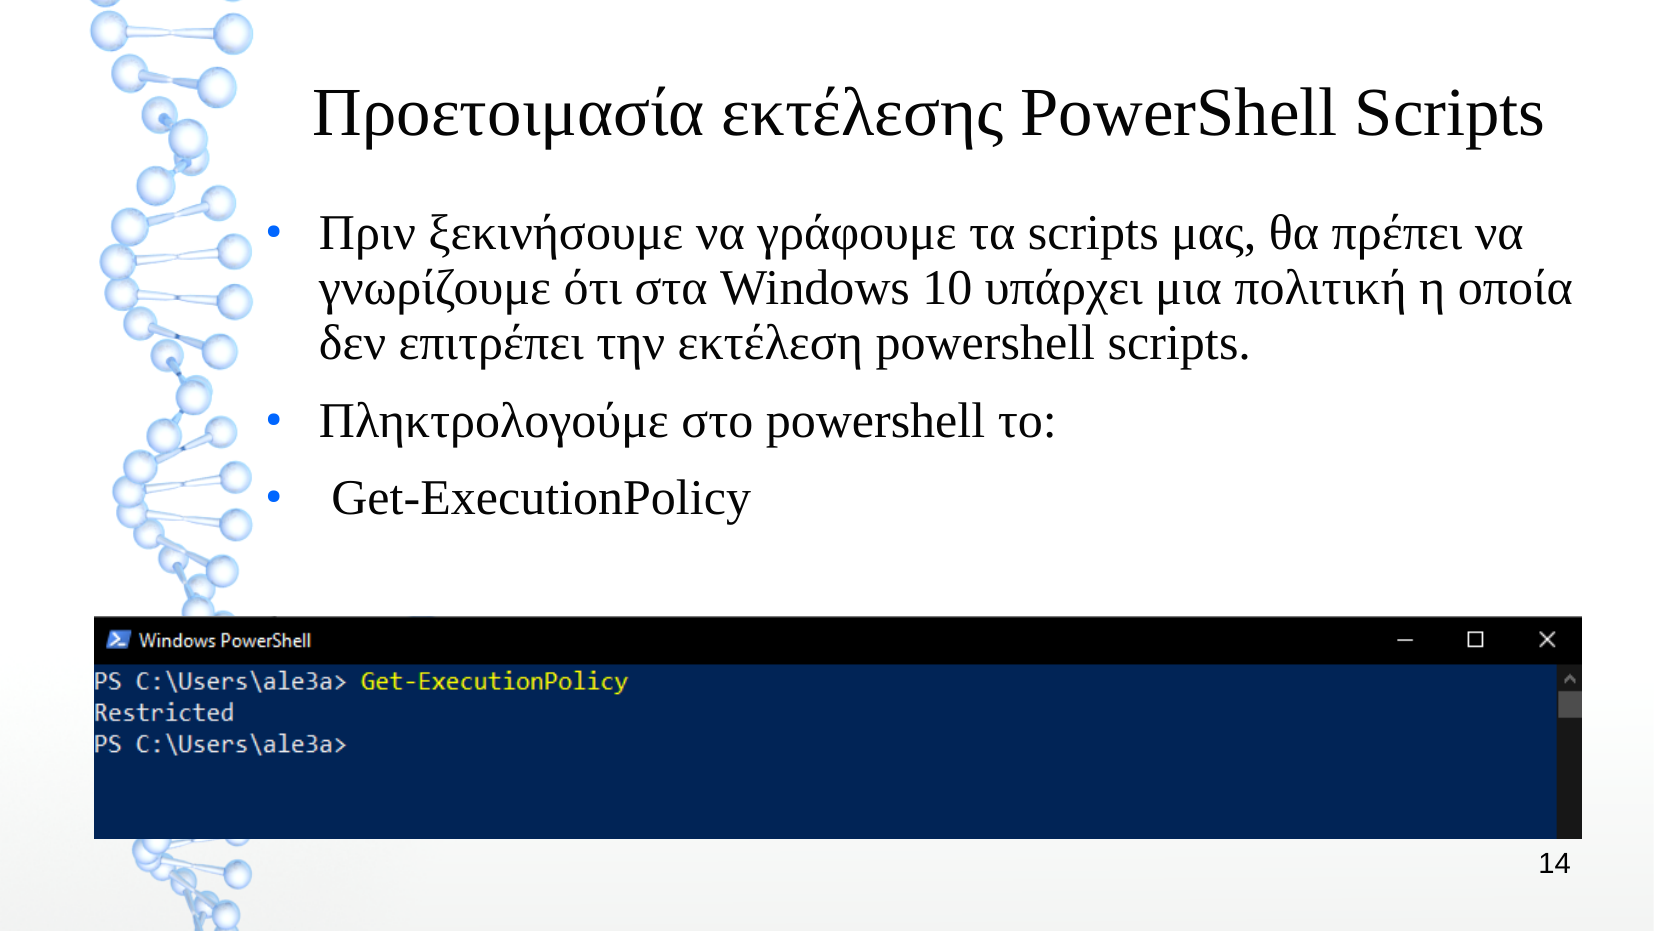

# Προετοιμασία εκτέλεσης PowerShell Scripts
Πριν ξεκινήσουμε να γράφουμε τα scripts μας, θα πρέπει να γνωρίζουμε ότι στα Windows 10 υπάρχει μια πολιτική η οποία δεν επιτρέπει την εκτέλεση powershell scripts.
Πληκτρολογούμε στο powershell το:
 Get-ExecutionPolicy
14